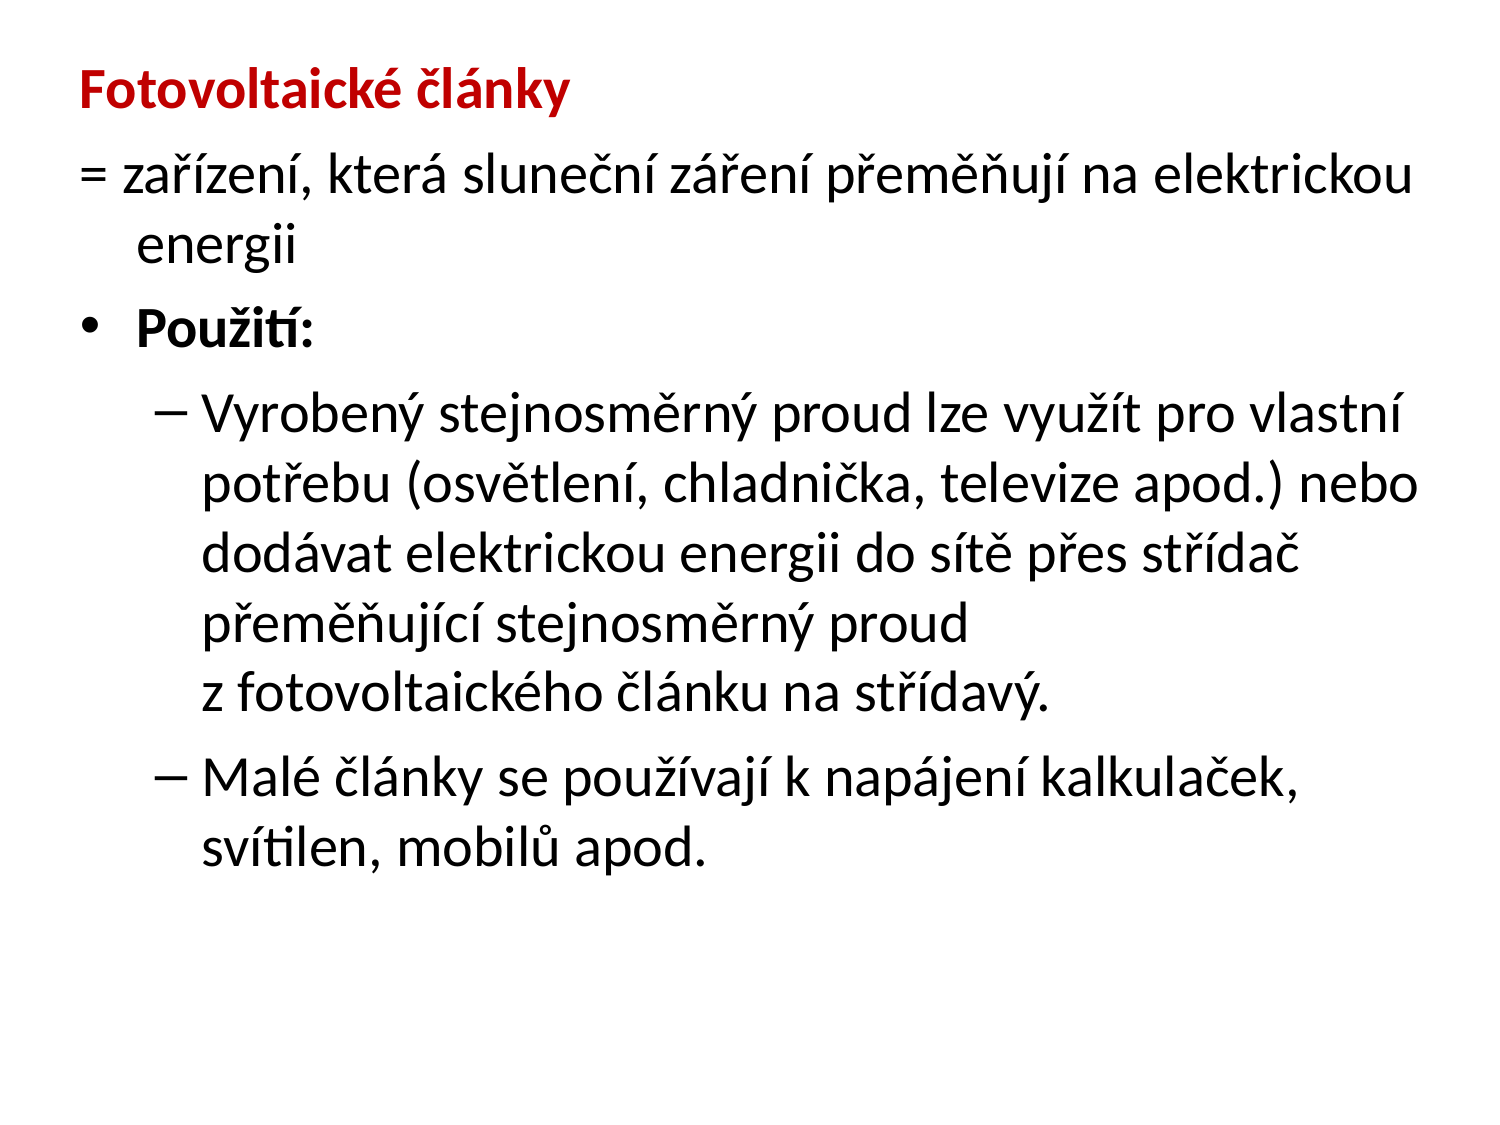

#
Fotovoltaické články
= zařízení, která sluneční záření přeměňují na elektrickou energii
Použití:
Vyrobený stejnosměrný proud lze využít pro vlastní potřebu (osvětlení, chladnička, televize apod.) nebo dodávat elektrickou energii do sítě přes střídač přeměňující stejnosměrný proud
z fotovoltaického článku na střídavý.
Malé články se používají k napájení kalkulaček, svítilen, mobilů apod.